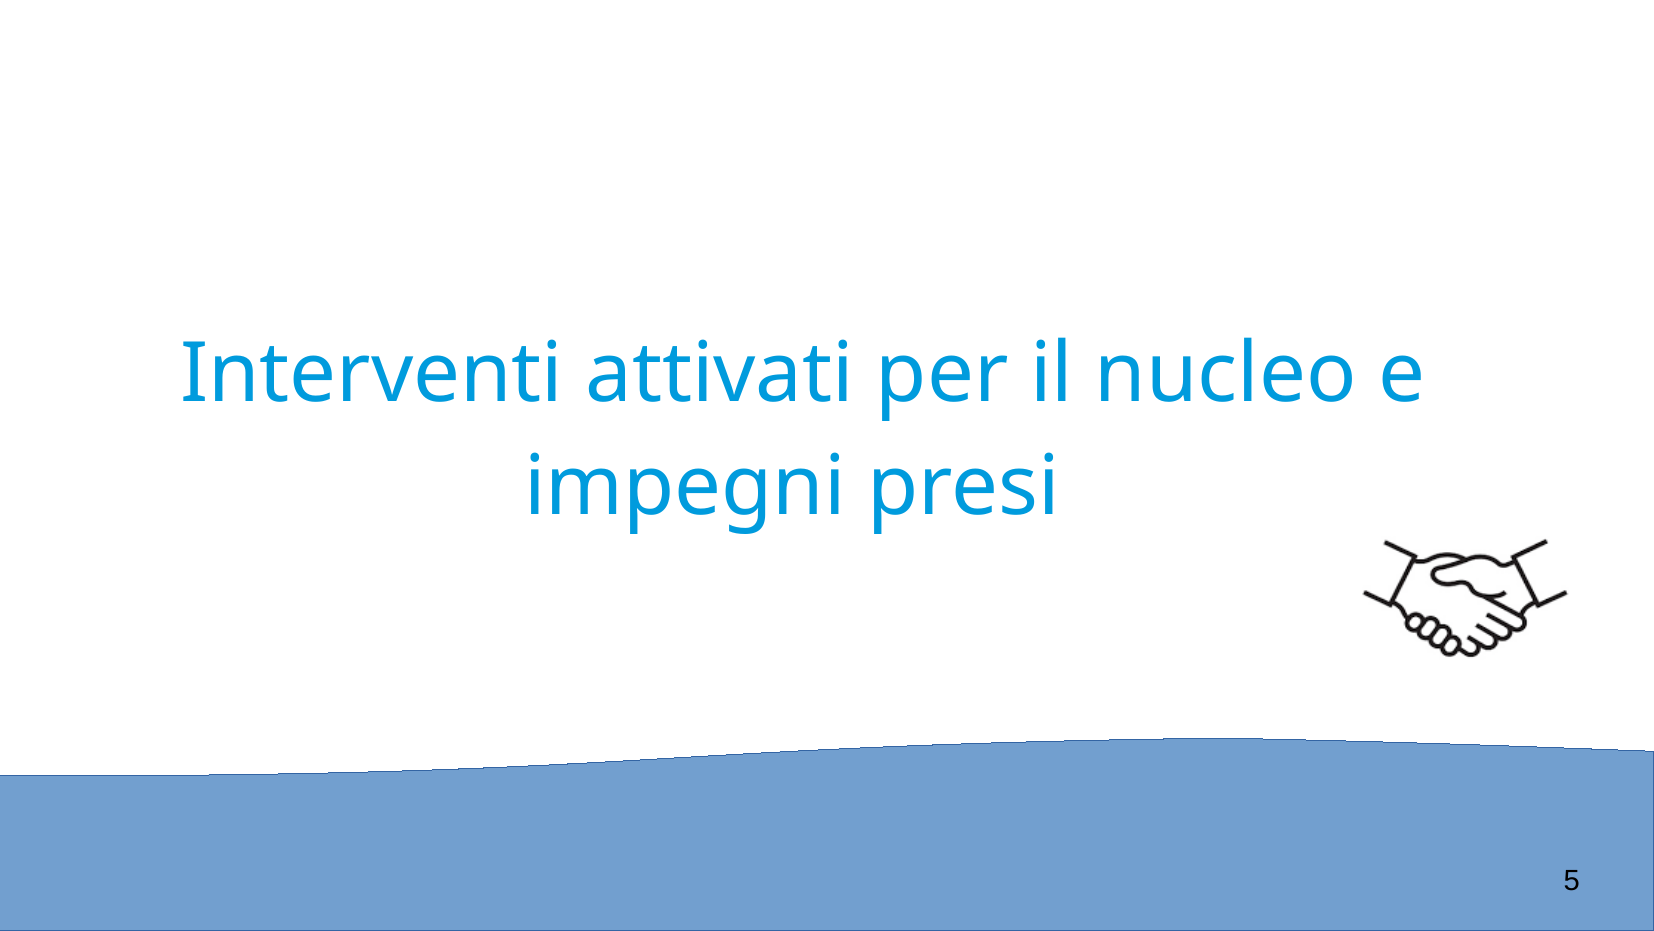

# Interventi attivati per il nucleo e impegni presi